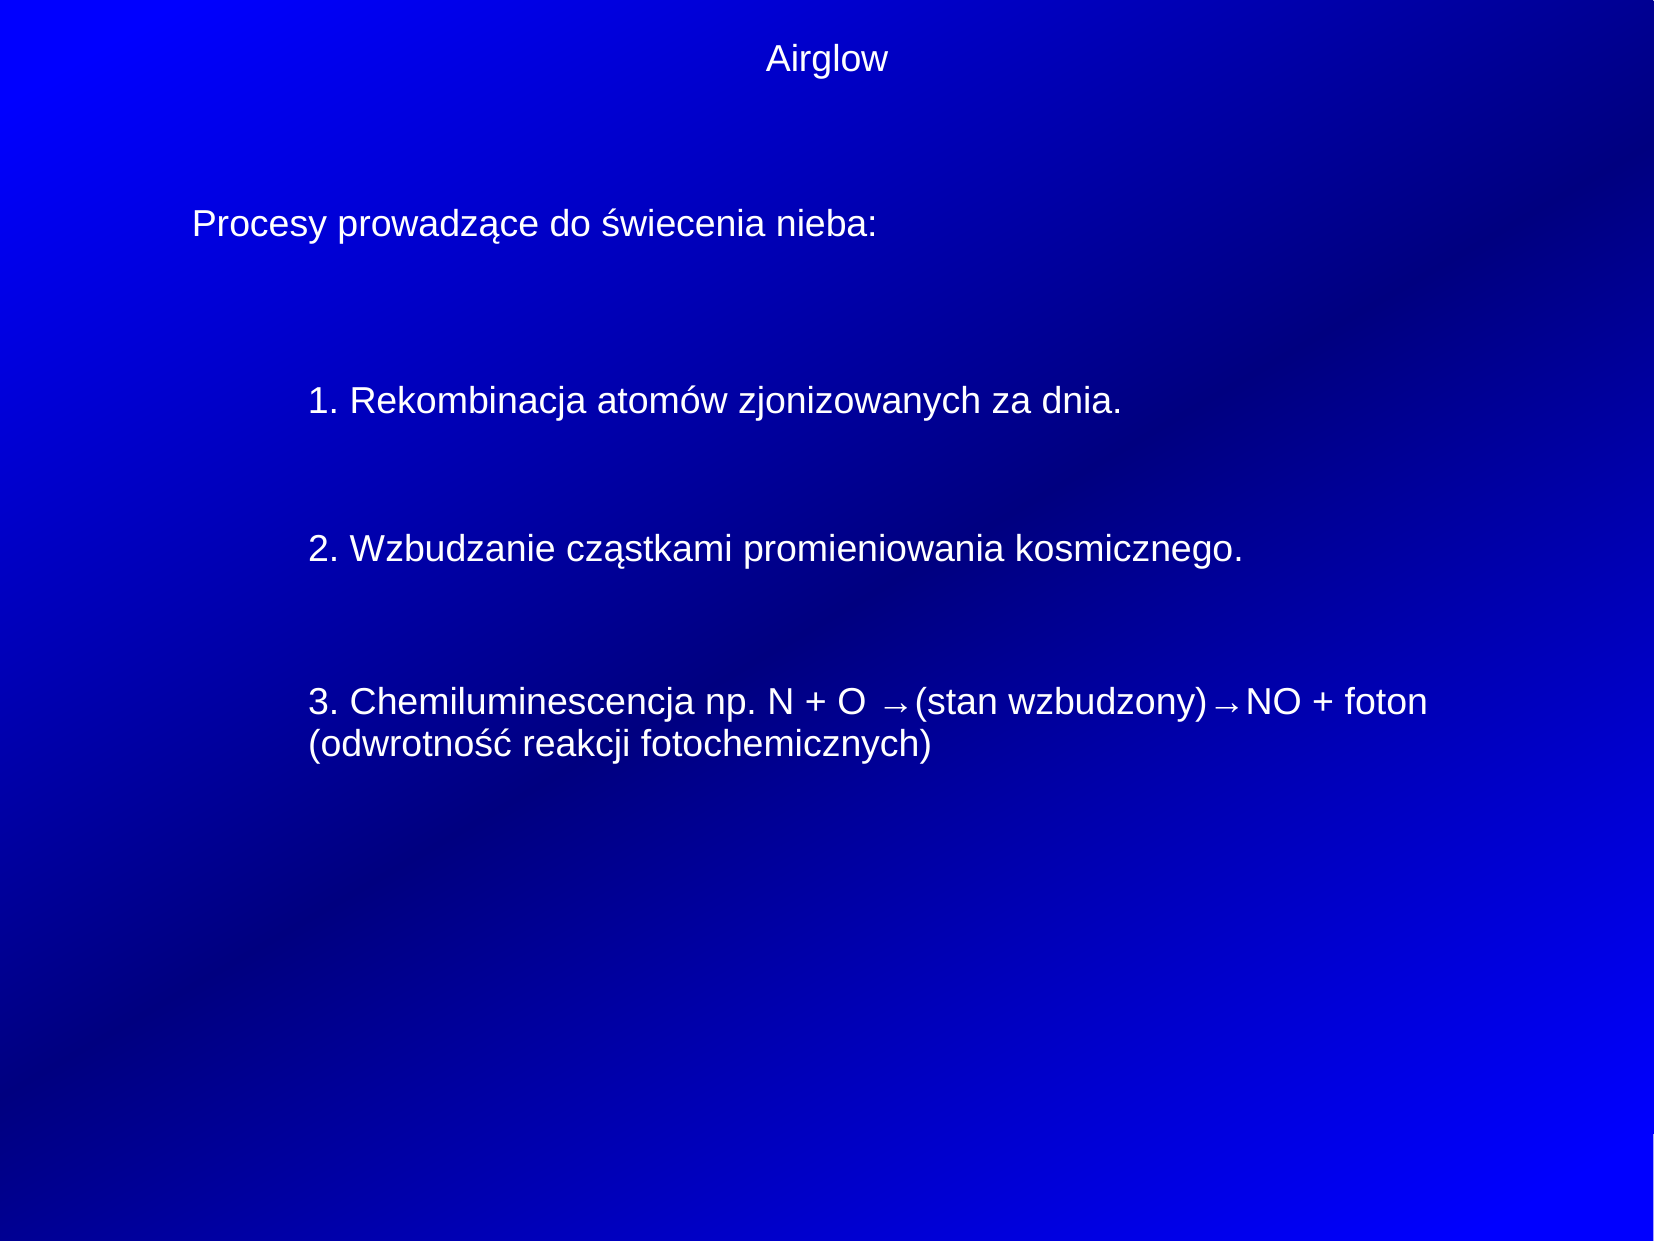

Airglow
Procesy prowadzące do świecenia nieba:
1. Rekombinacja atomów zjonizowanych za dnia.
2. Wzbudzanie cząstkami promieniowania kosmicznego.
3. Chemiluminescencja np. N + O →(stan wzbudzony)→NO + foton
(odwrotność reakcji fotochemicznych)